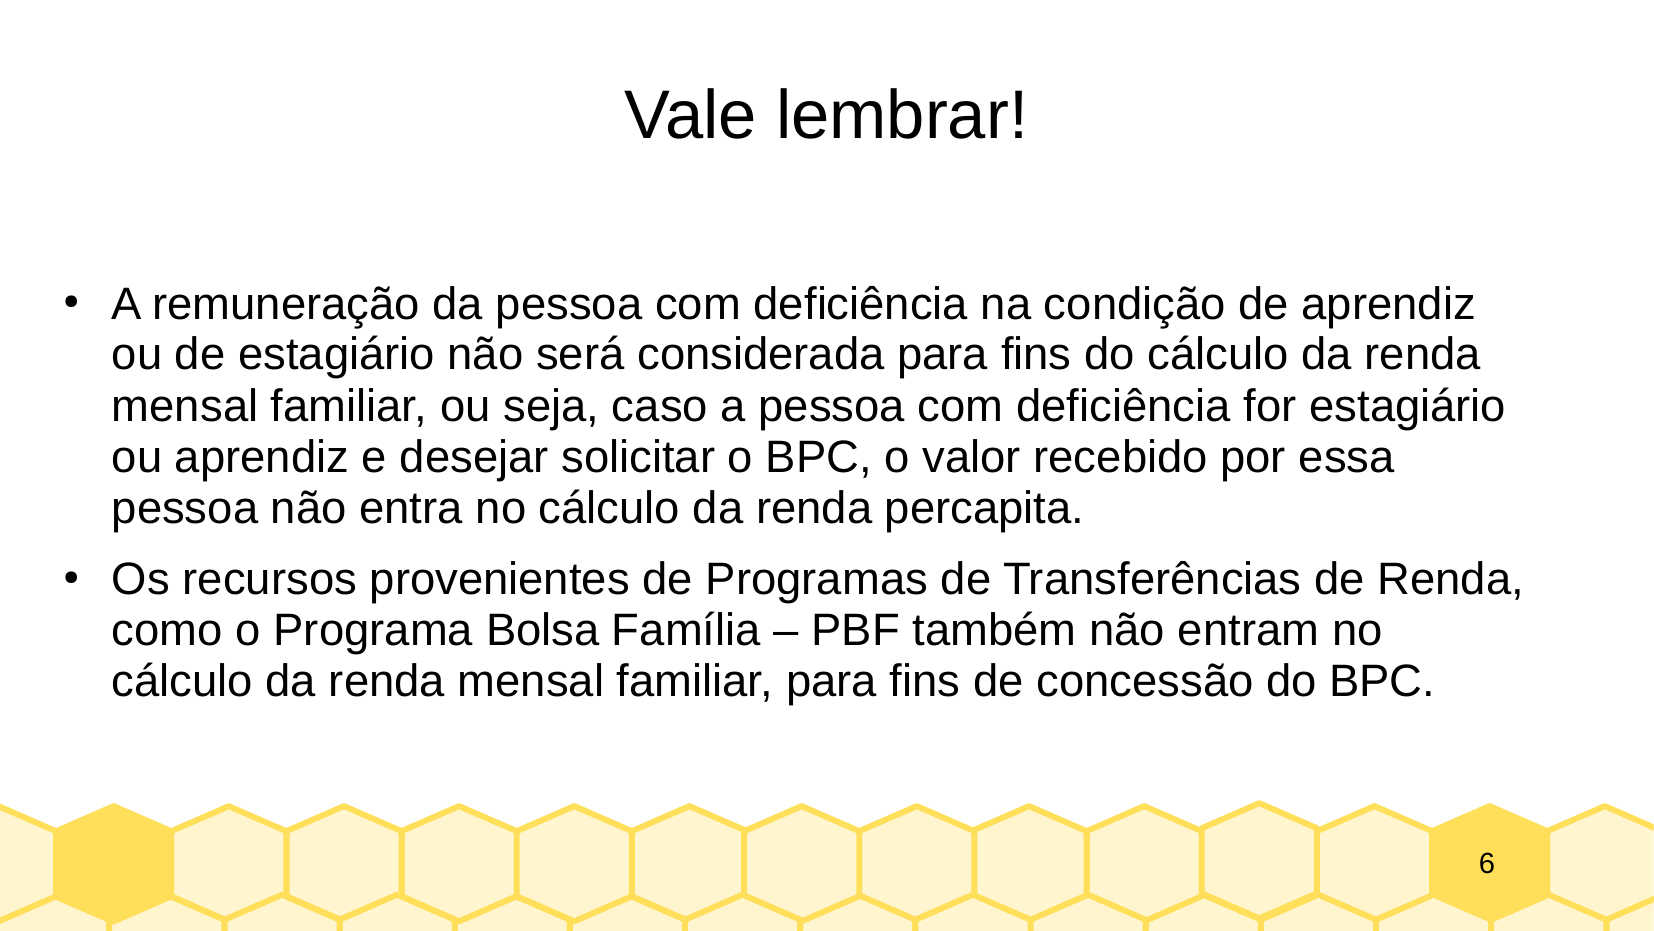

# Vale lembrar!
A remuneração da pessoa com deficiência na condição de aprendiz ou de estagiário não será considerada para fins do cálculo da renda mensal familiar, ou seja, caso a pessoa com deficiência for estagiário ou aprendiz e desejar solicitar o BPC, o valor recebido por essa pessoa não entra no cálculo da renda percapita.
Os recursos provenientes de Programas de Transferências de Renda, como o Programa Bolsa Família – PBF também não entram no cálculo da renda mensal familiar, para fins de concessão do BPC.